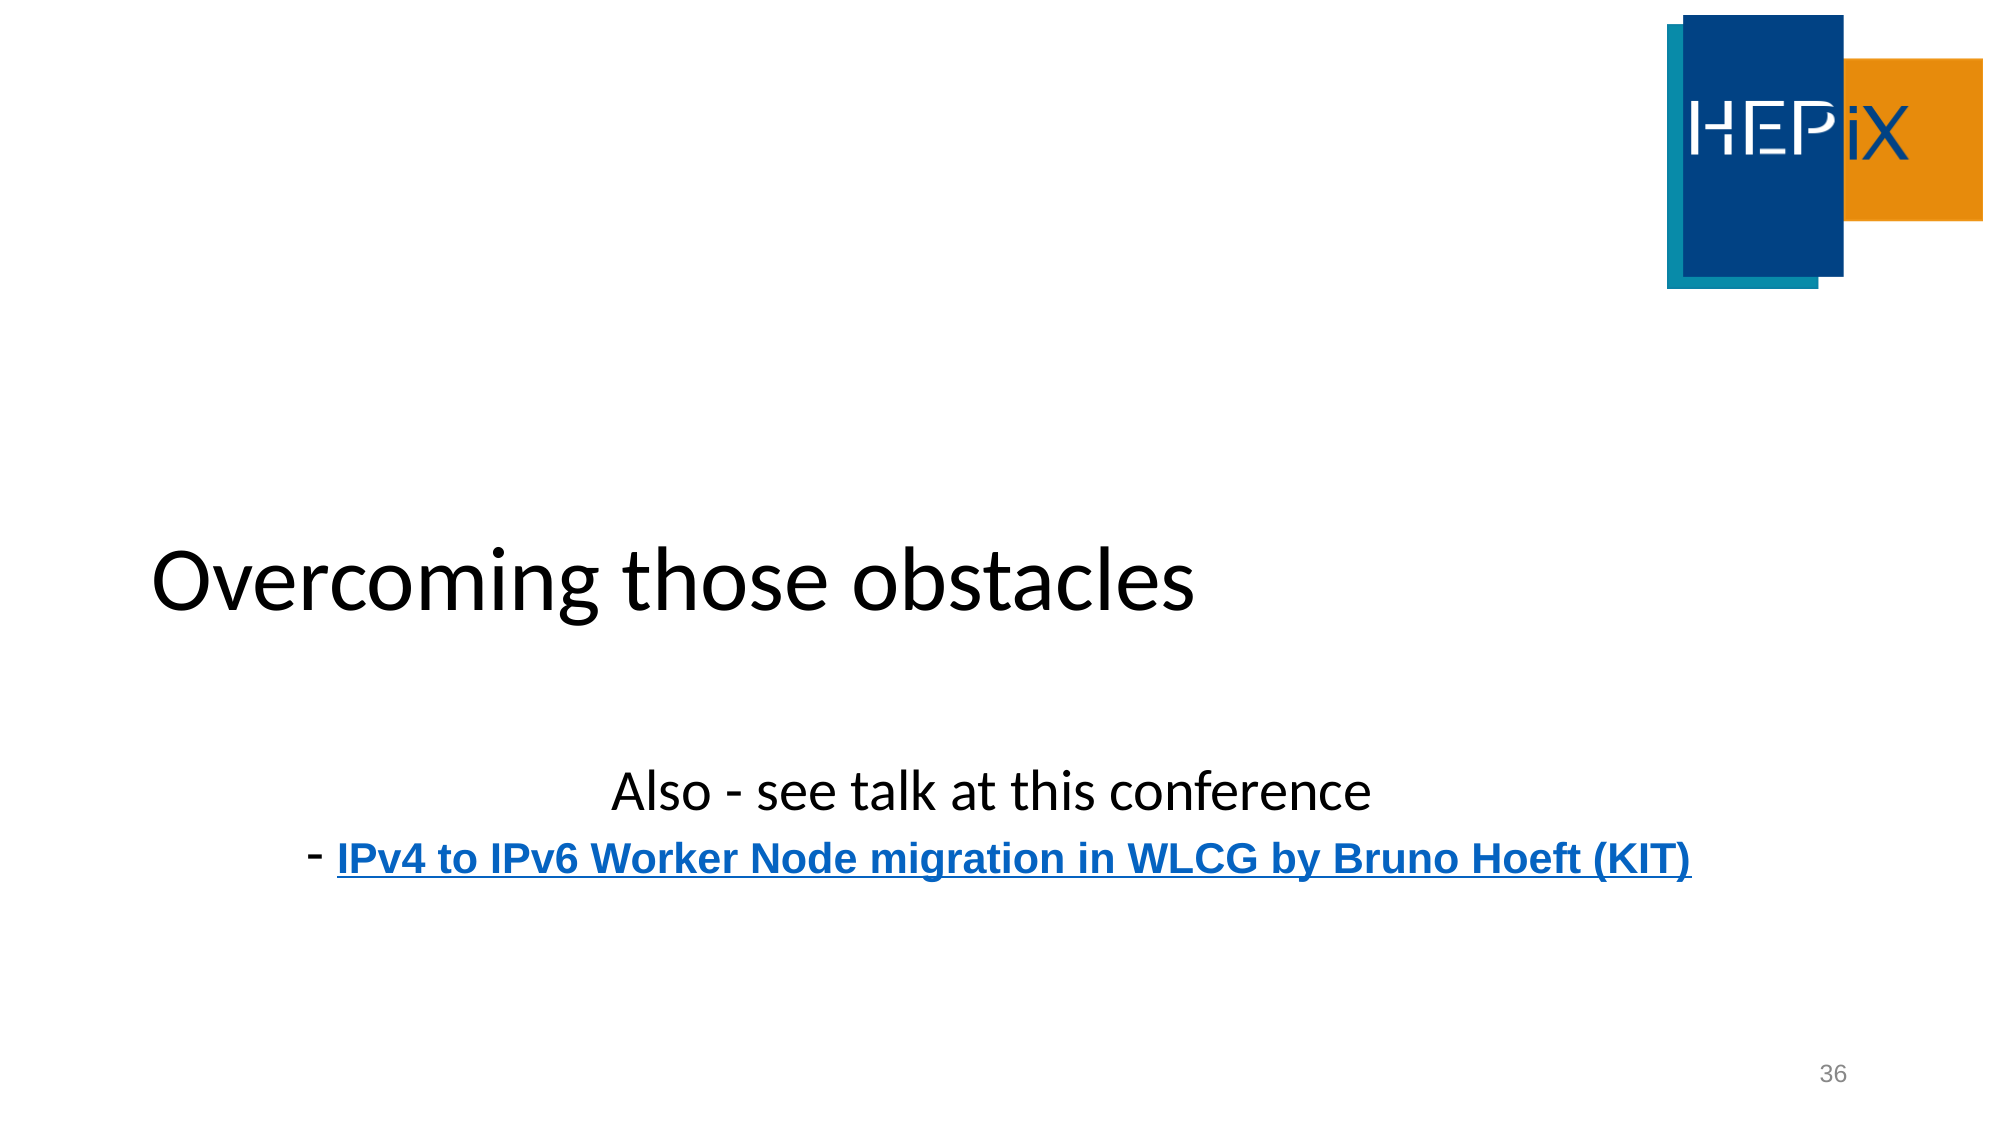

# Overcoming those obstacles
Also - see talk at this conference
- IPv4 to IPv6 Worker Node migration in WLCG by Bruno Hoeft (KIT)